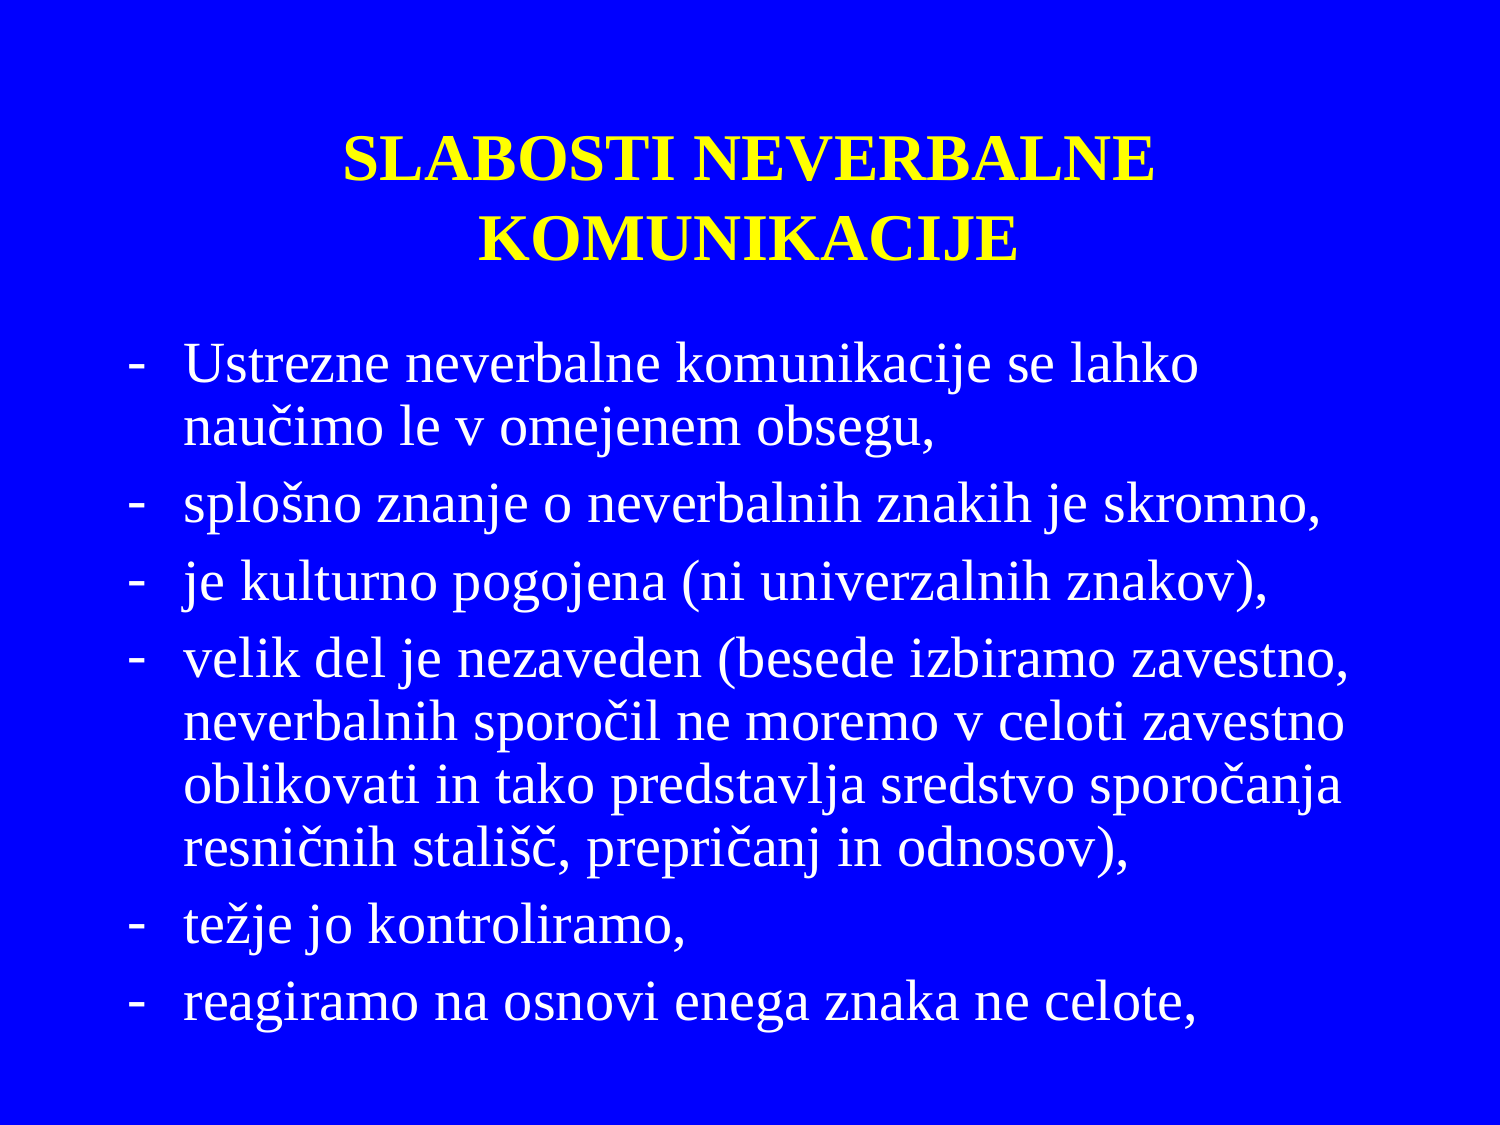

# SLABOSTI NEVERBALNE KOMUNIKACIJE
Ustrezne neverbalne komunikacije se lahko naučimo le v omejenem obsegu,
splošno znanje o neverbalnih znakih je skromno,
je kulturno pogojena (ni univerzalnih znakov),
velik del je nezaveden (besede izbiramo zavestno, neverbalnih sporočil ne moremo v celoti zavestno oblikovati in tako predstavlja sredstvo sporočanja resničnih stališč, prepričanj in odnosov),
težje jo kontroliramo,
reagiramo na osnovi enega znaka ne celote,